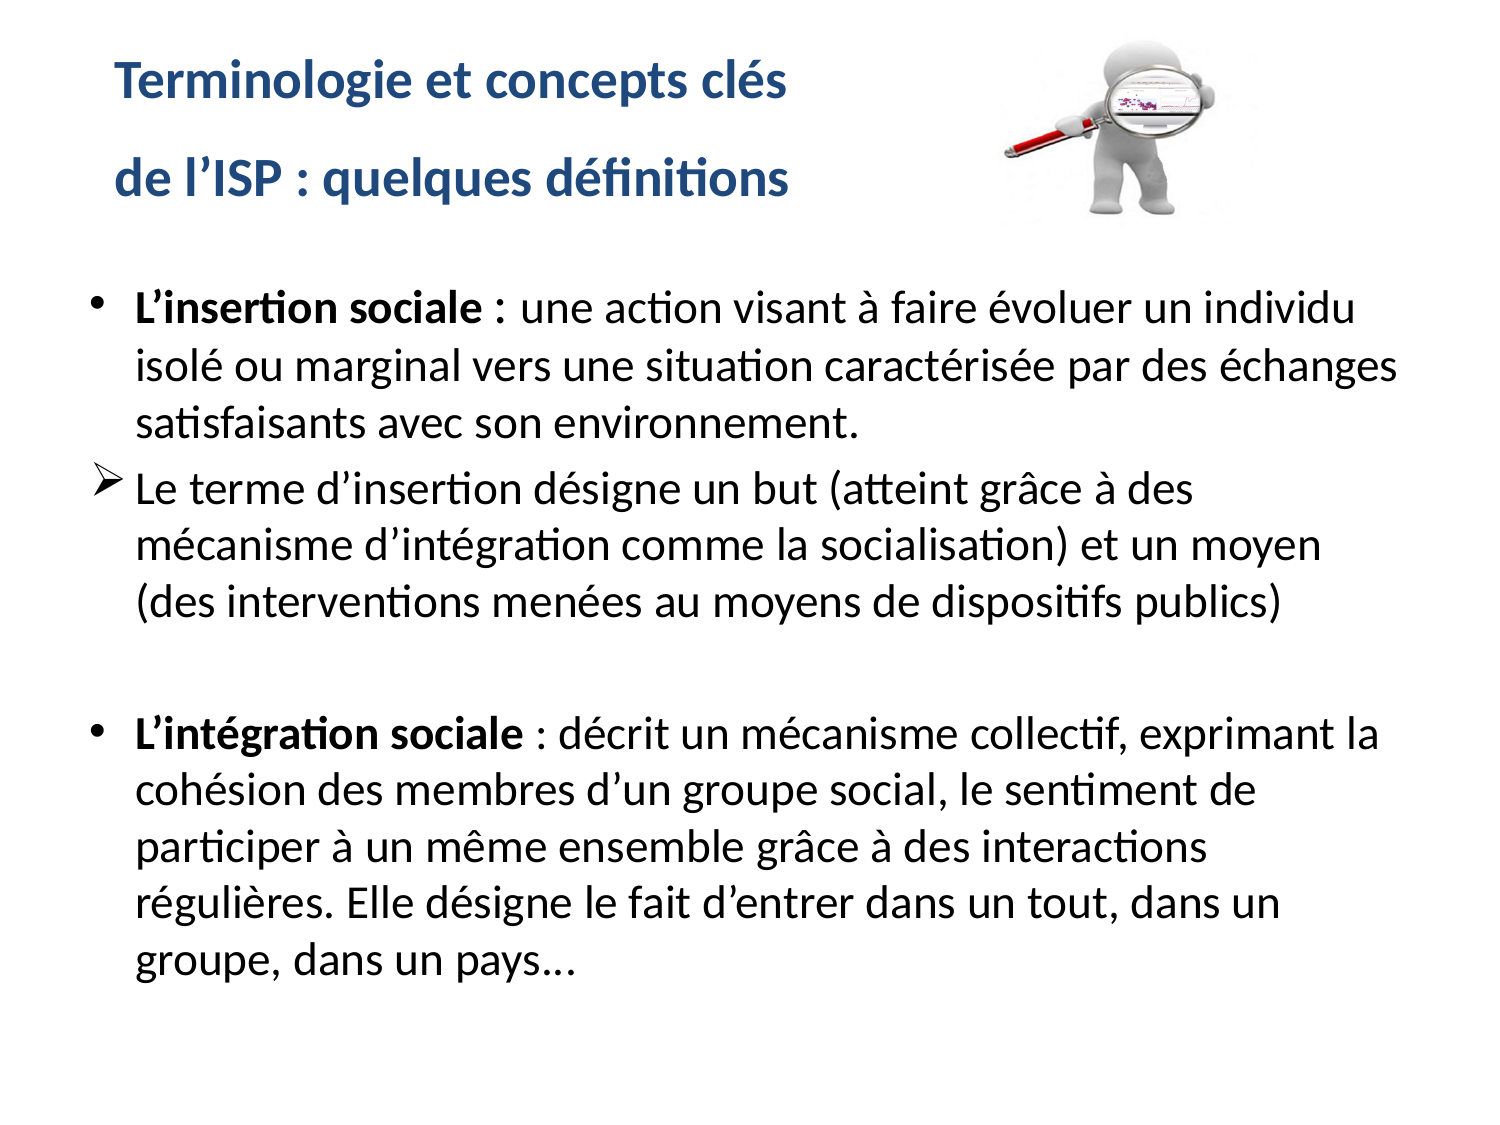

# Terminologie et concepts clés de l’ISP : quelques définitions
L’insertion sociale : une action visant à faire évoluer un individu isolé ou marginal vers une situation caractérisée par des échanges satisfaisants avec son environnement.
Le terme d’insertion désigne un but (atteint grâce à des mécanisme d’intégration comme la socialisation) et un moyen (des interventions menées au moyens de dispositifs publics)
L’intégration sociale : décrit un mécanisme collectif, exprimant la cohésion des membres d’un groupe social, le sentiment de participer à un même ensemble grâce à des interactions régulières. Elle désigne le fait d’entrer dans un tout, dans un groupe, dans un pays...